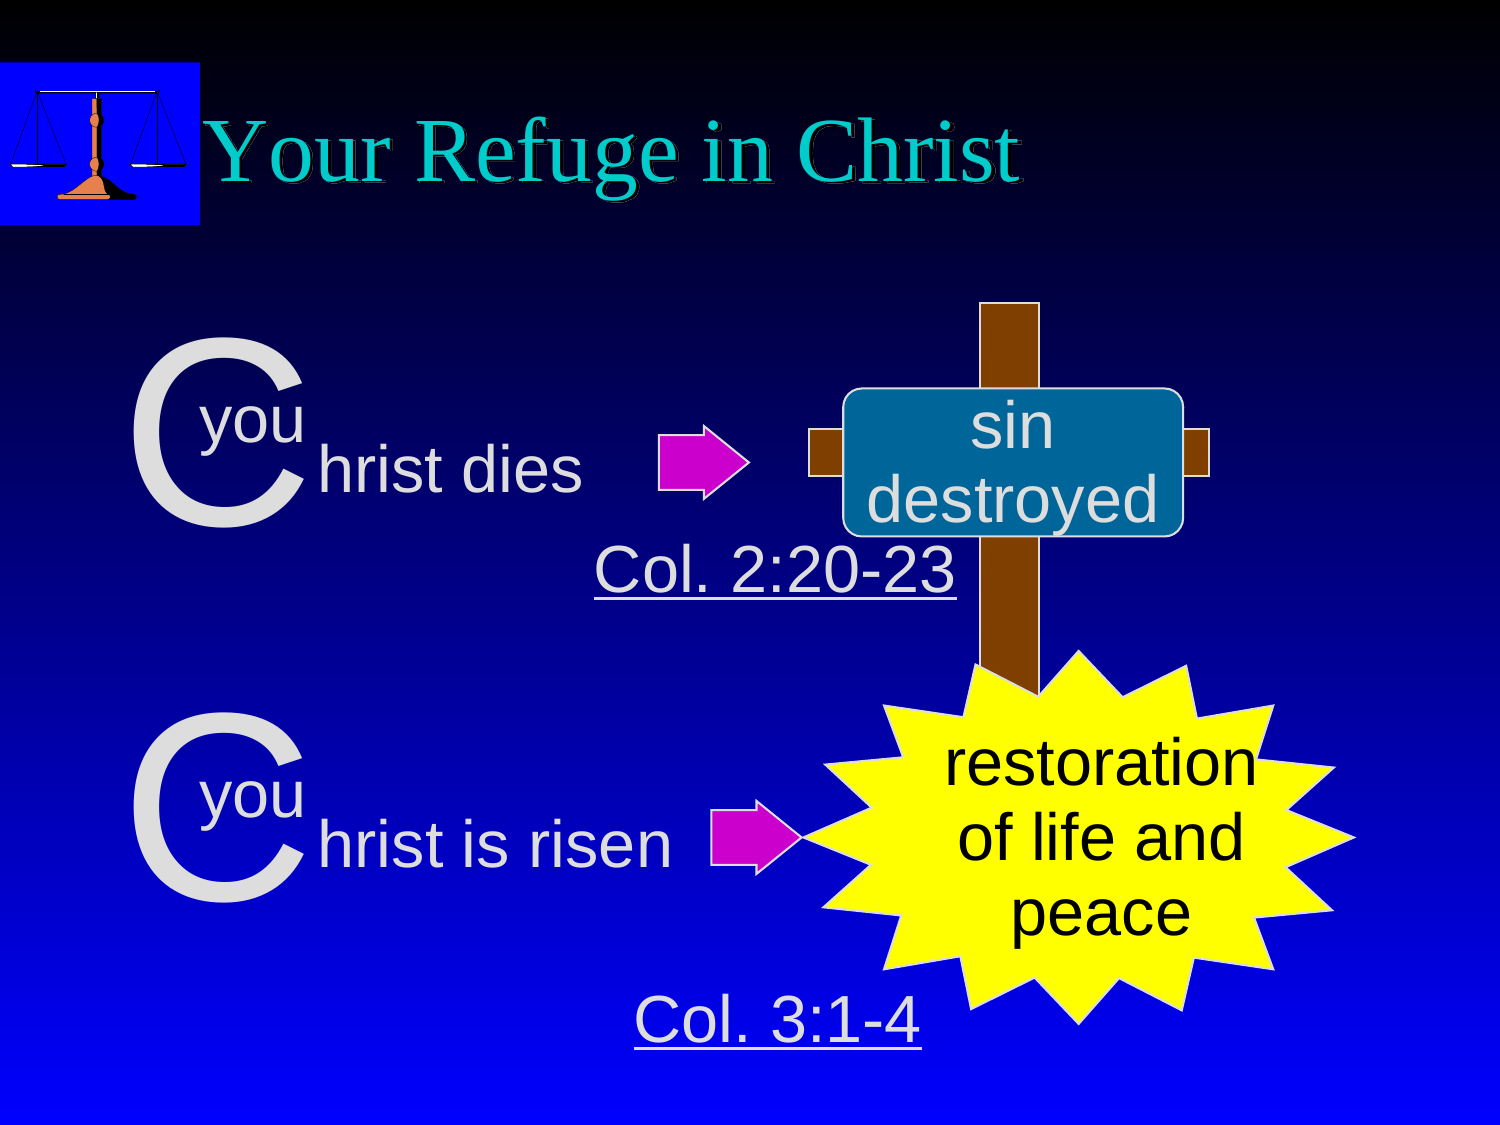

# Your Refuge in Christ
C
you
you
sin
destroyed
hrist dies
Col. 2:20-23
C
restoration
of life and
peace
hrist is risen
Col. 3:1-4